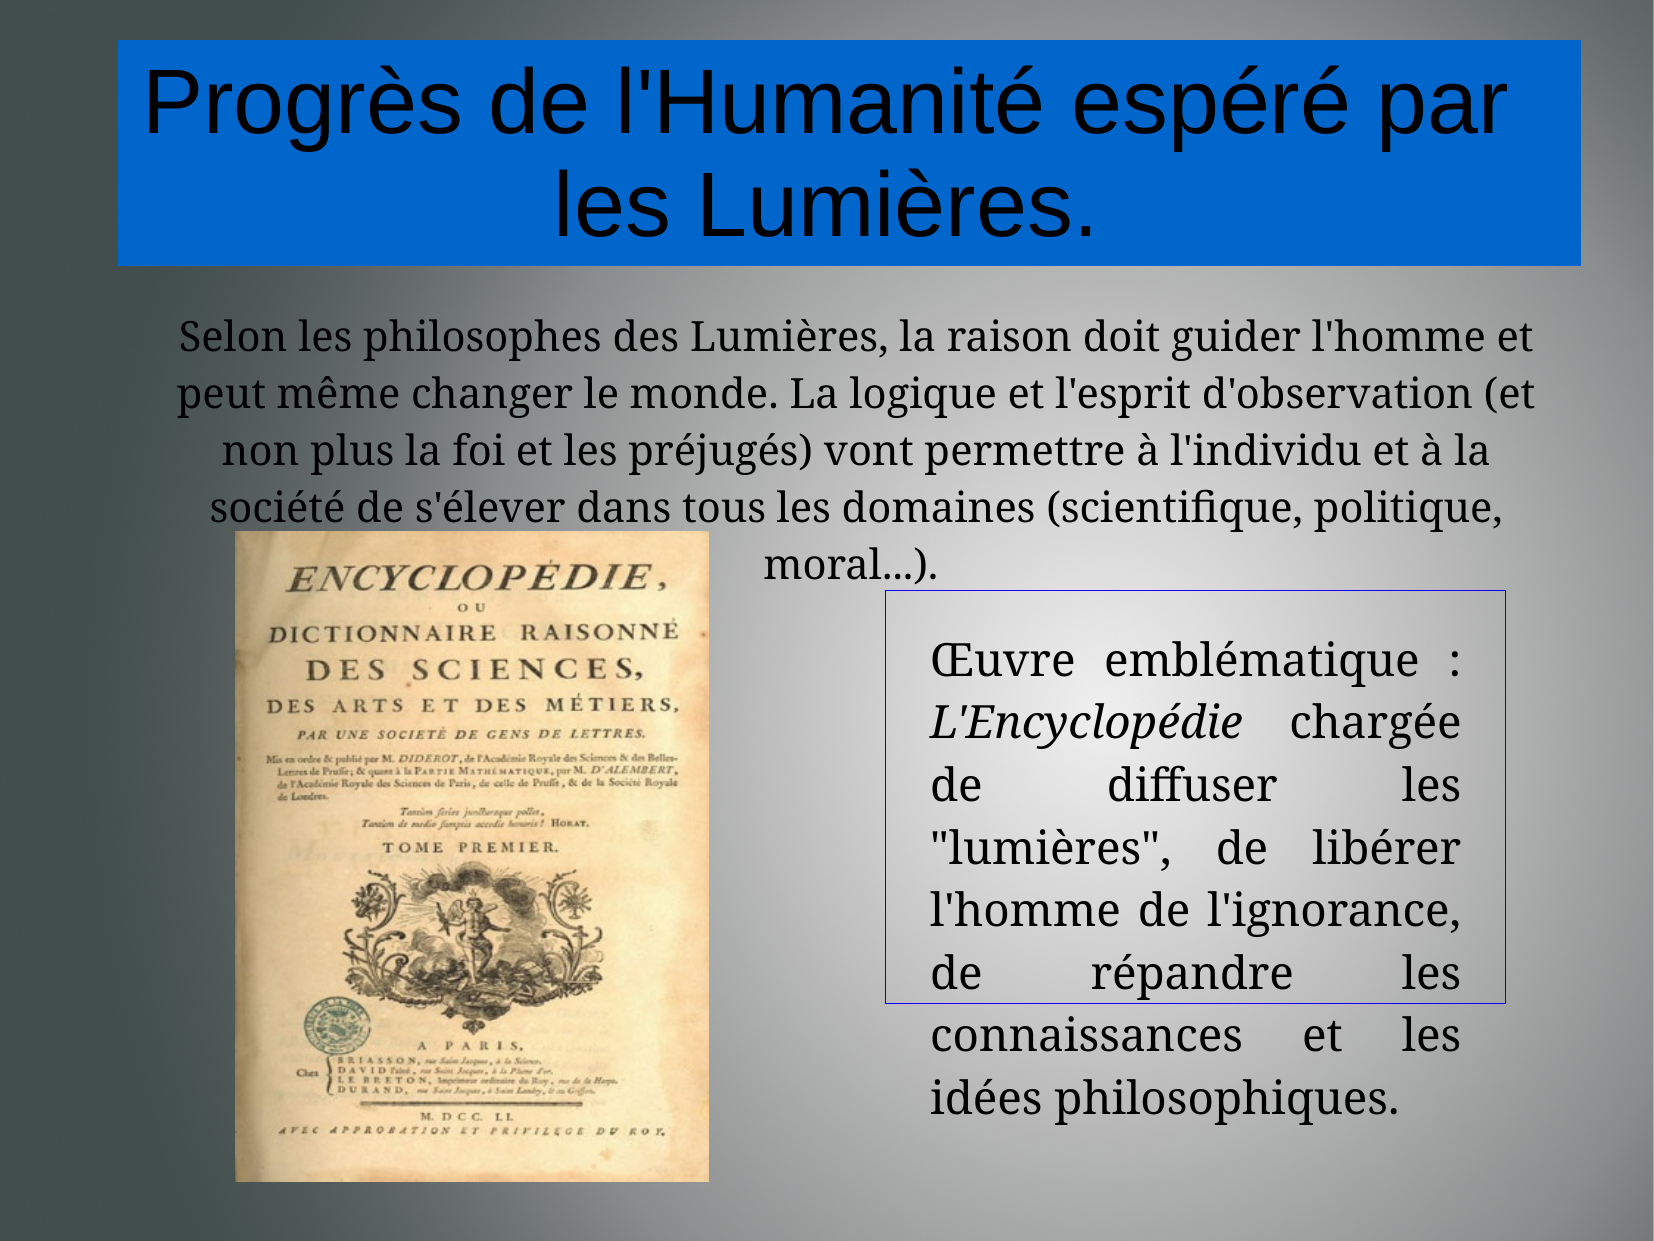

| |
| --- |
# Progrès de l'Humanité espéré par les Lumières.
Selon les philosophes des Lumières, la raison doit guider l'homme et peut même changer le monde. La logique et l'esprit d'observation (et non plus la foi et les préjugés) vont permettre à l'individu et à la société de s'élever dans tous les domaines (scientifique, politique, moral...).
Œuvre emblématique : L'Encyclopédie chargée de diffuser les "lumières", de libérer l'homme de l'ignorance, de répandre les connaissances et les idées philosophiques.